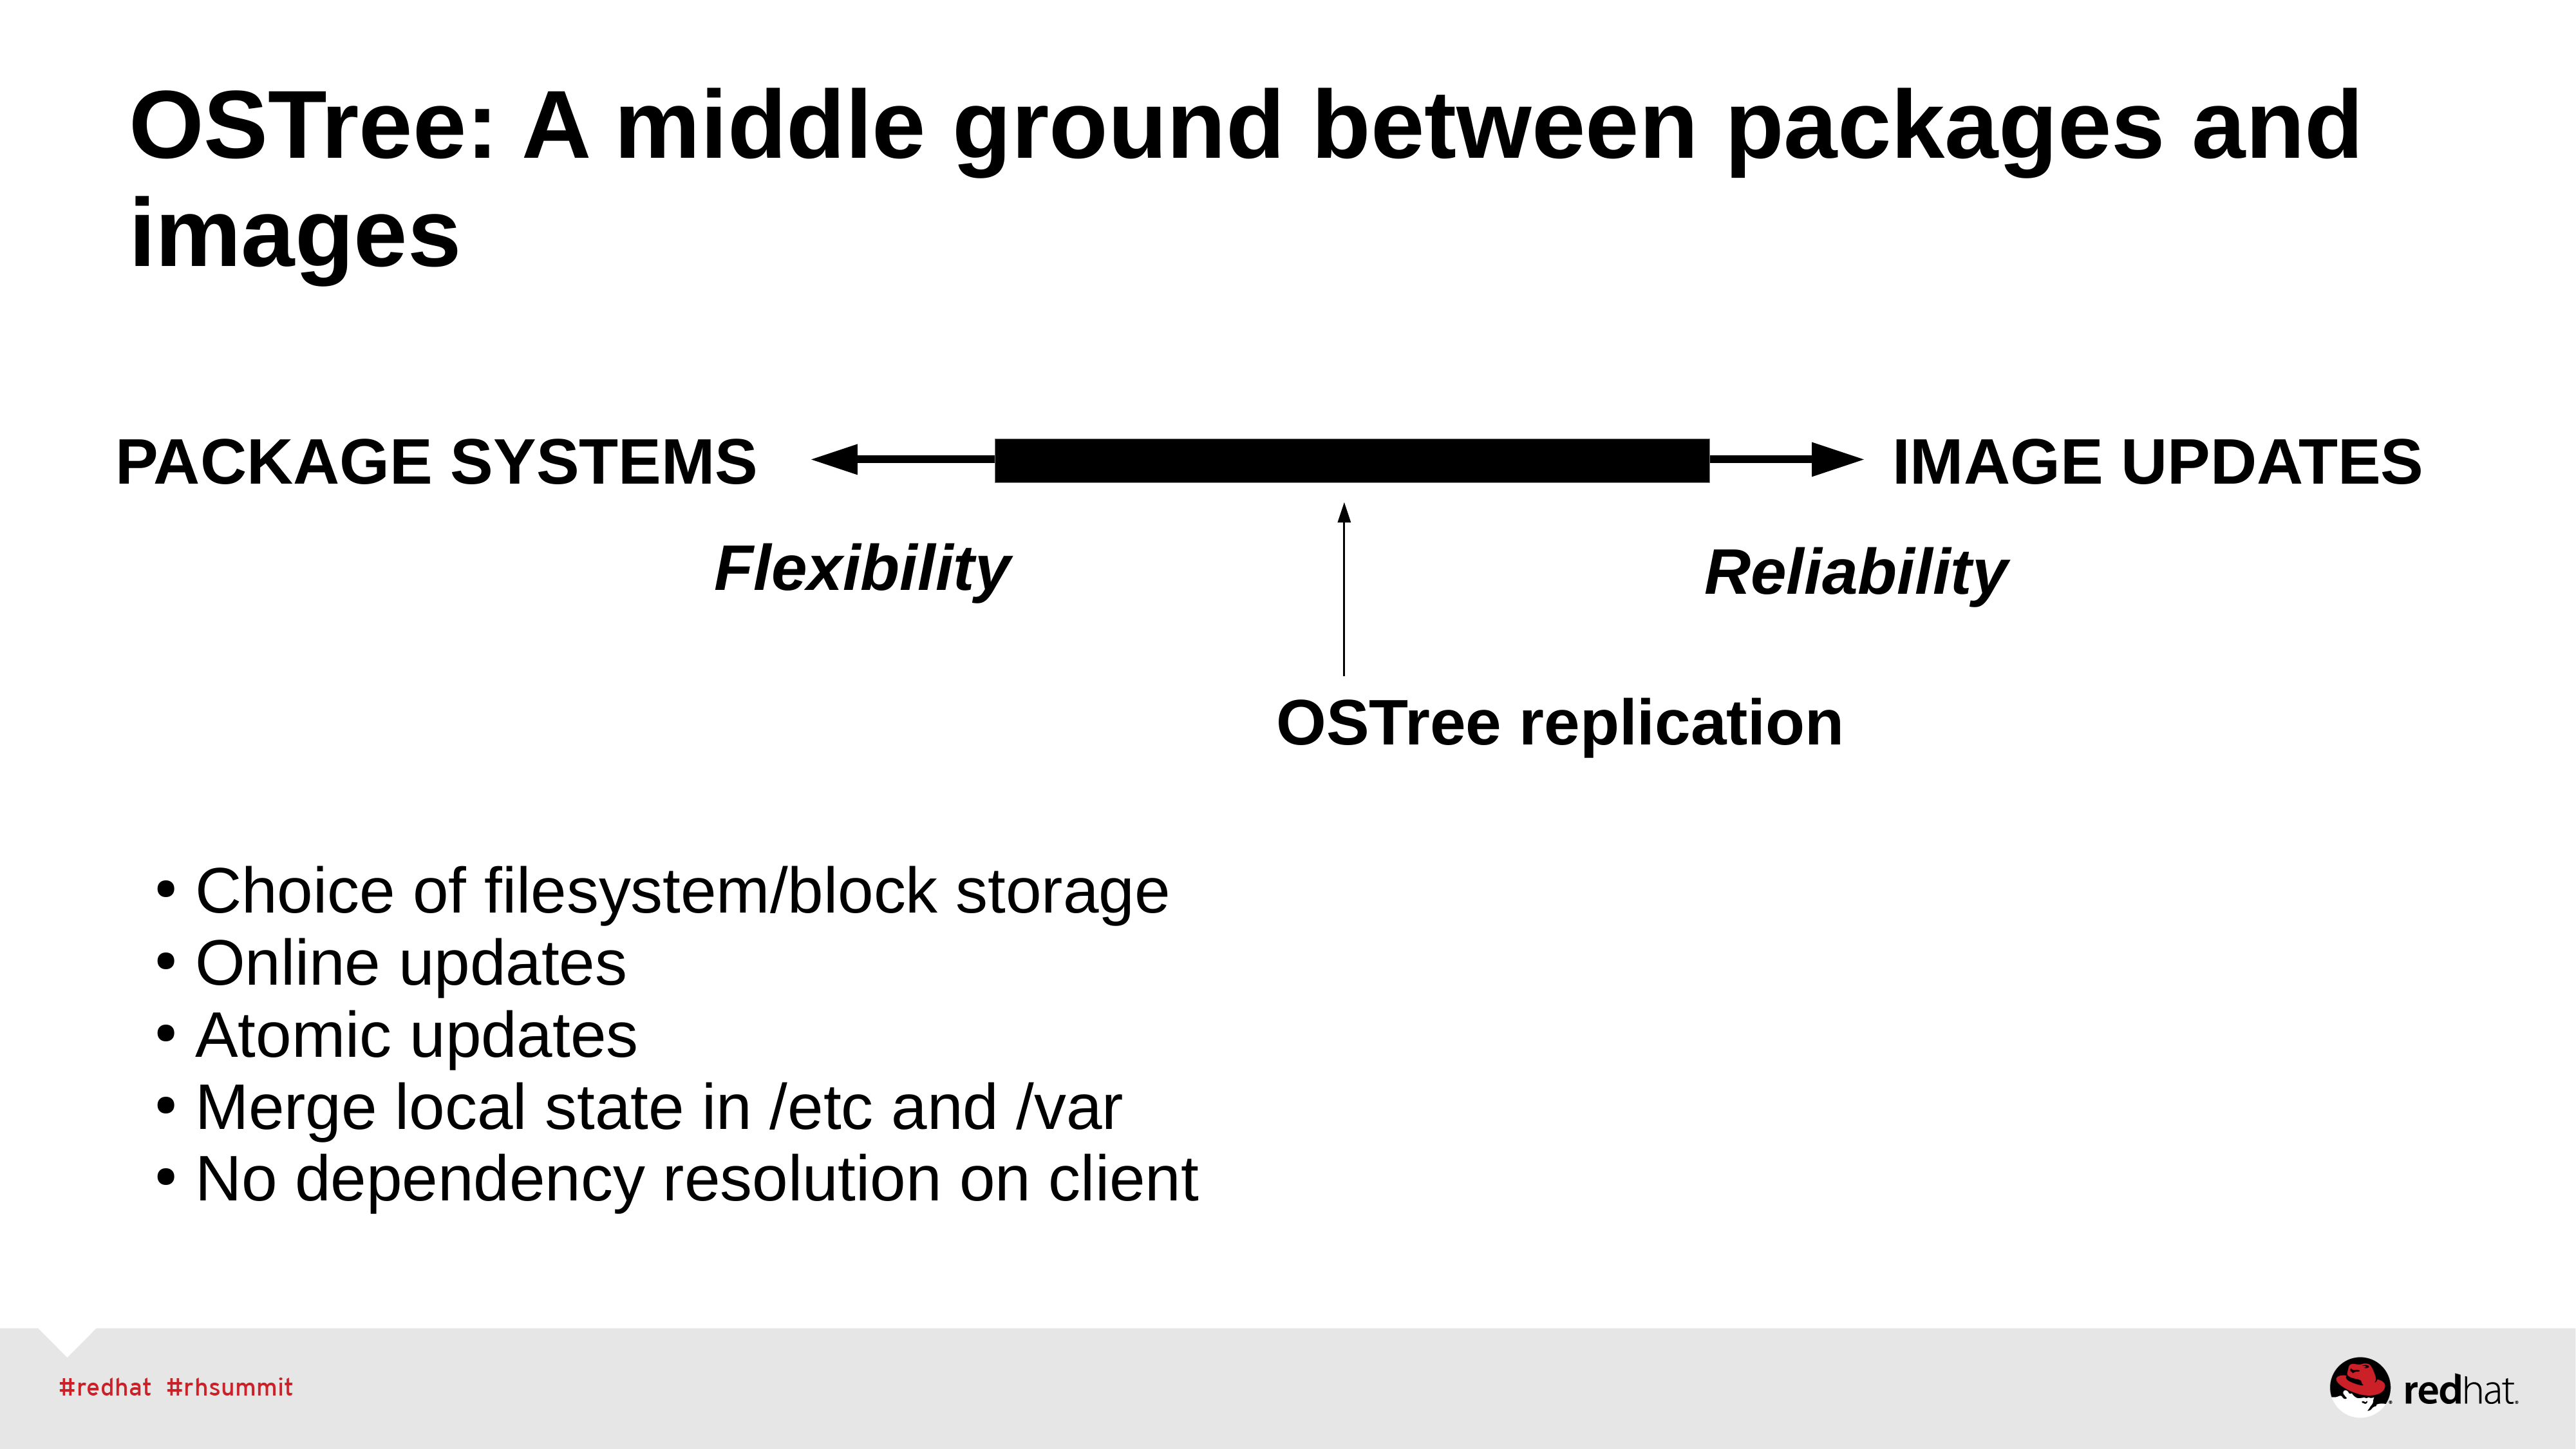

# OSTree: A middle ground between packages and images
PACKAGE SYSTEMS
IMAGE UPDATES
Flexibility
Reliability
OSTree replication
 Choice of filesystem/block storage
 Online updates
 Atomic updates
 Merge local state in /etc and /var
 No dependency resolution on client